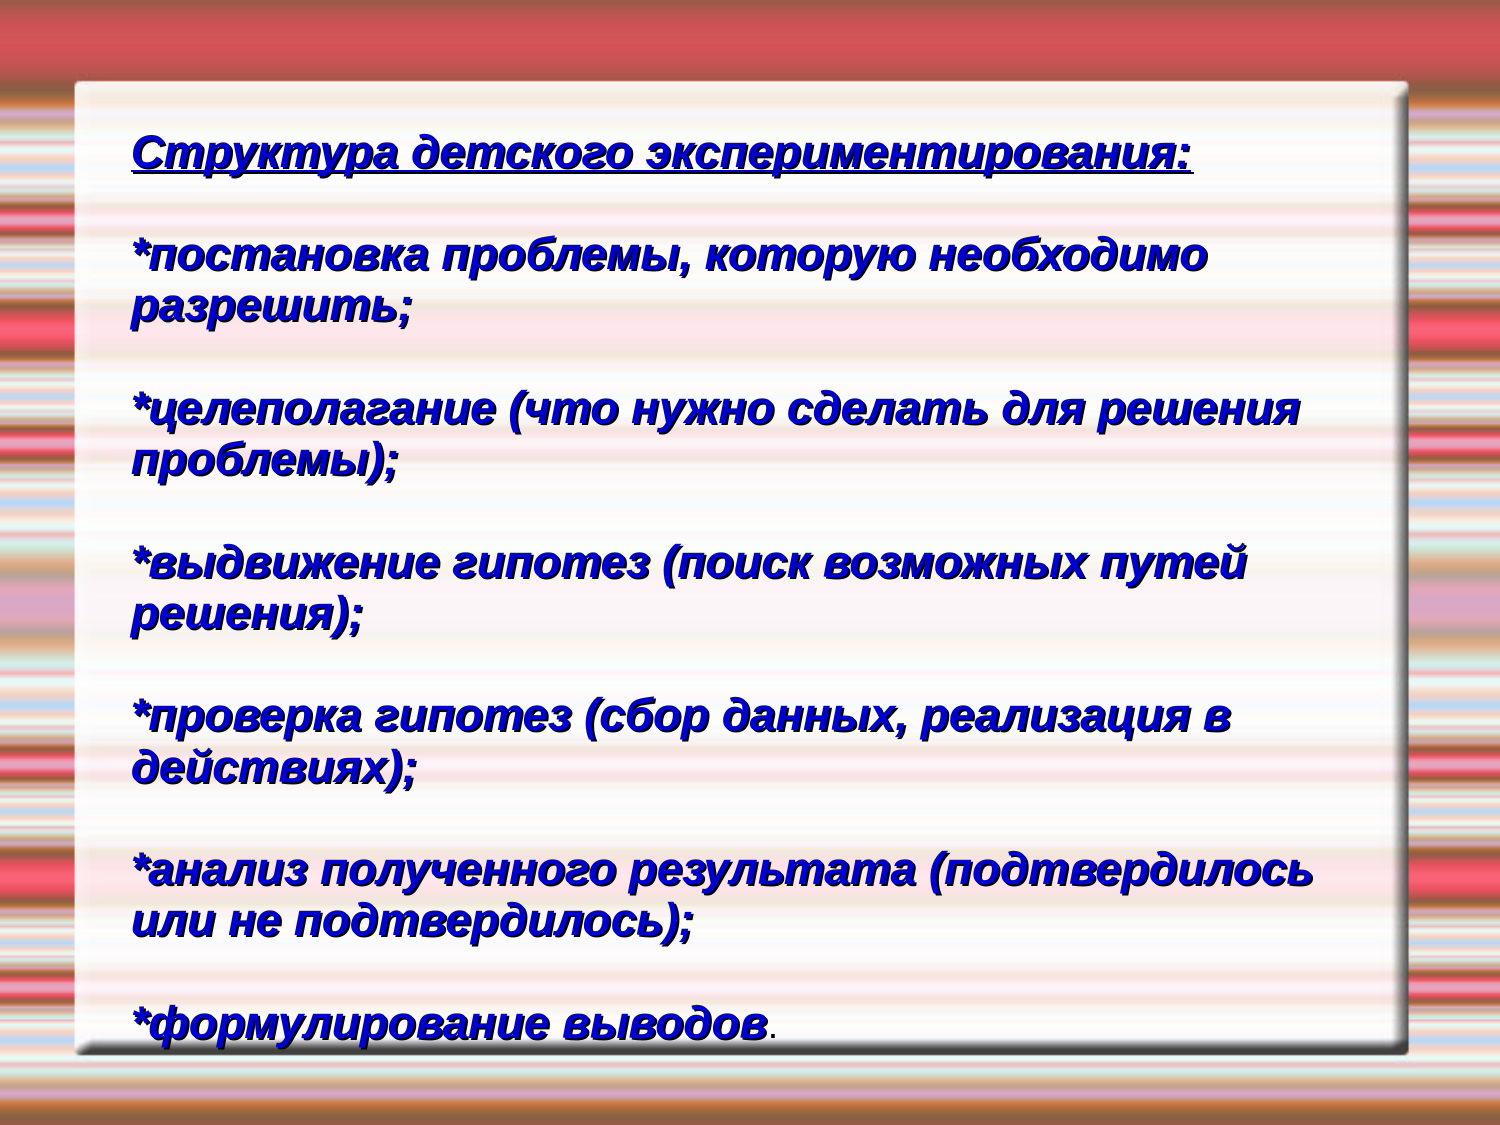

Структура детского экспериментирования:
*постановка проблемы, которую необходимо
разрешить;
*целеполагание (что нужно сделать для решения
проблемы);
*выдвижение гипотез (поиск возможных путей решения);
*проверка гипотез (сбор данных, реализация в
действиях);
*анализ полученного результата (подтвердилось
или не подтвердилось);
*формулирование выводов.